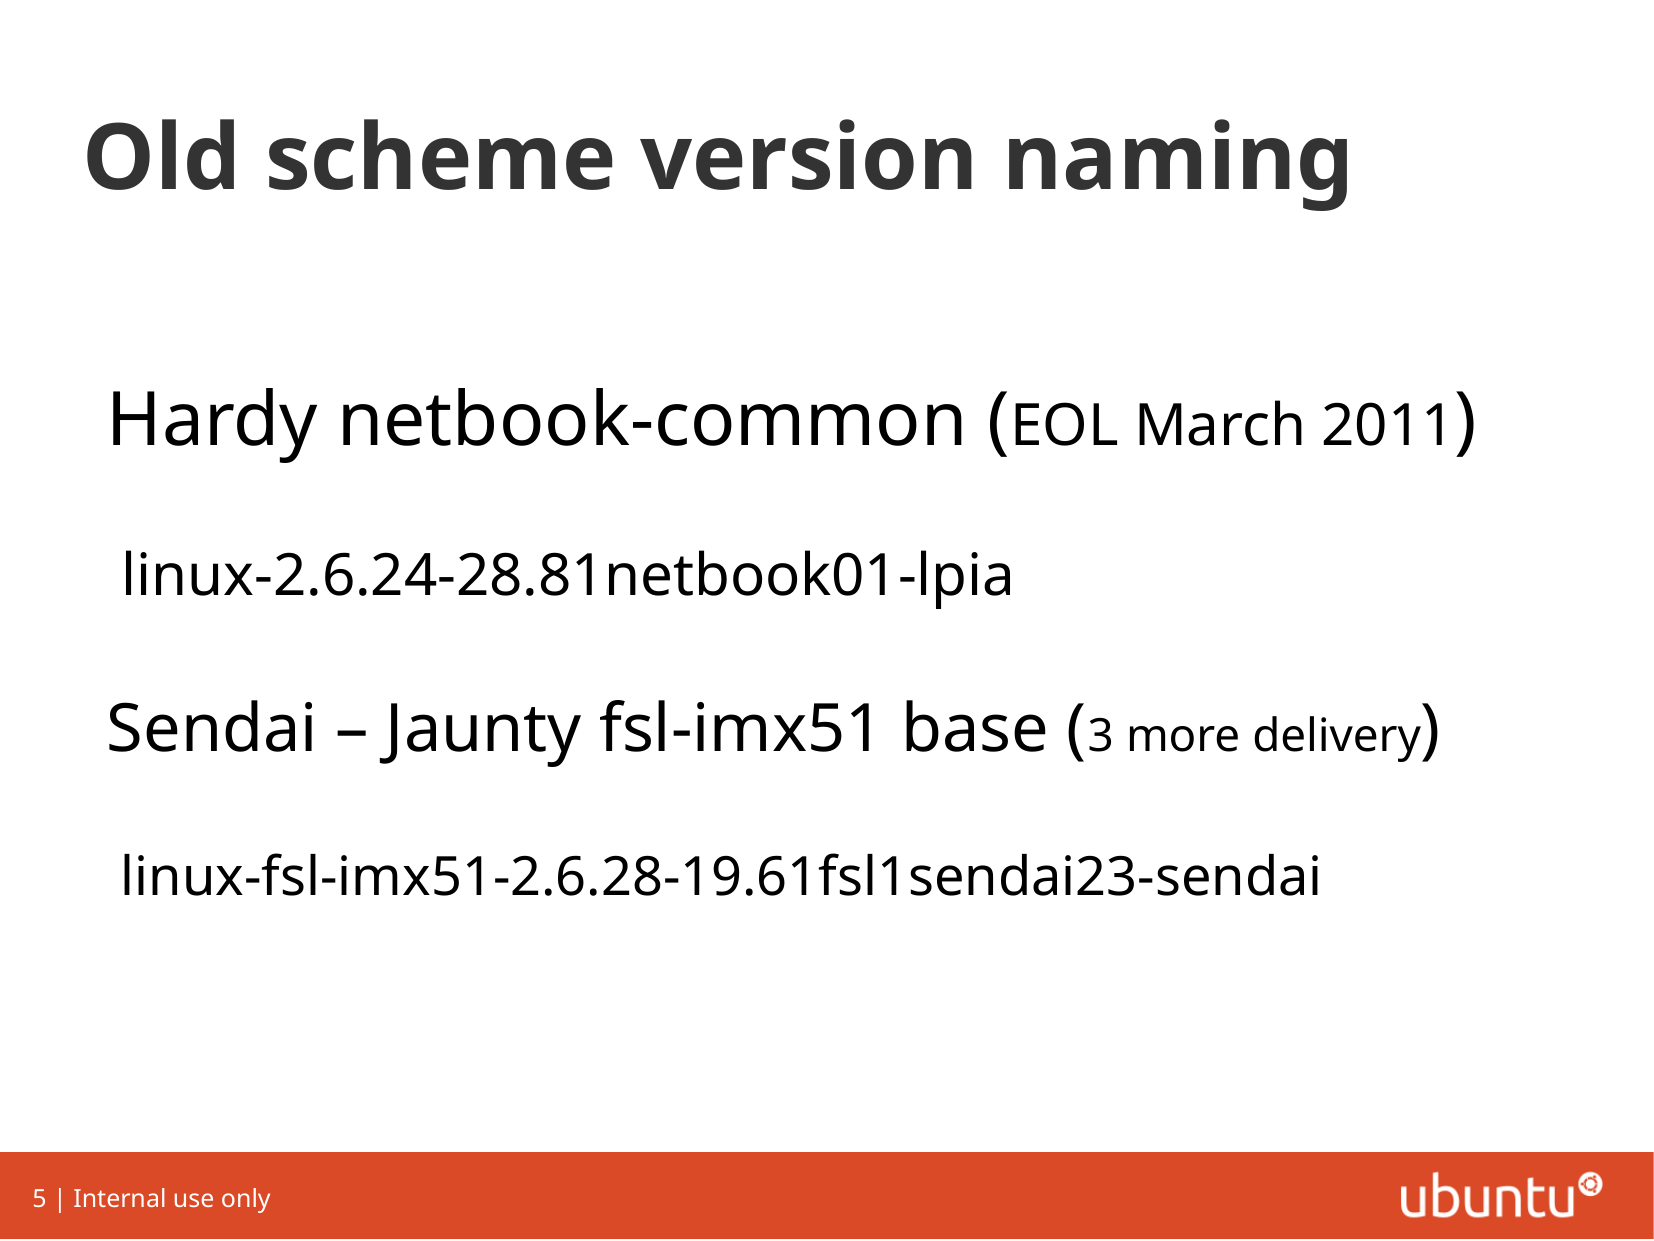

# Old scheme version naming
Hardy netbook-common (EOL March 2011)
 linux-2.6.24-28.81netbook01-lpia
Sendai – Jaunty fsl-imx51 base (3 more delivery)
 linux-fsl-imx51-2.6.28-19.61fsl1sendai23-sendai